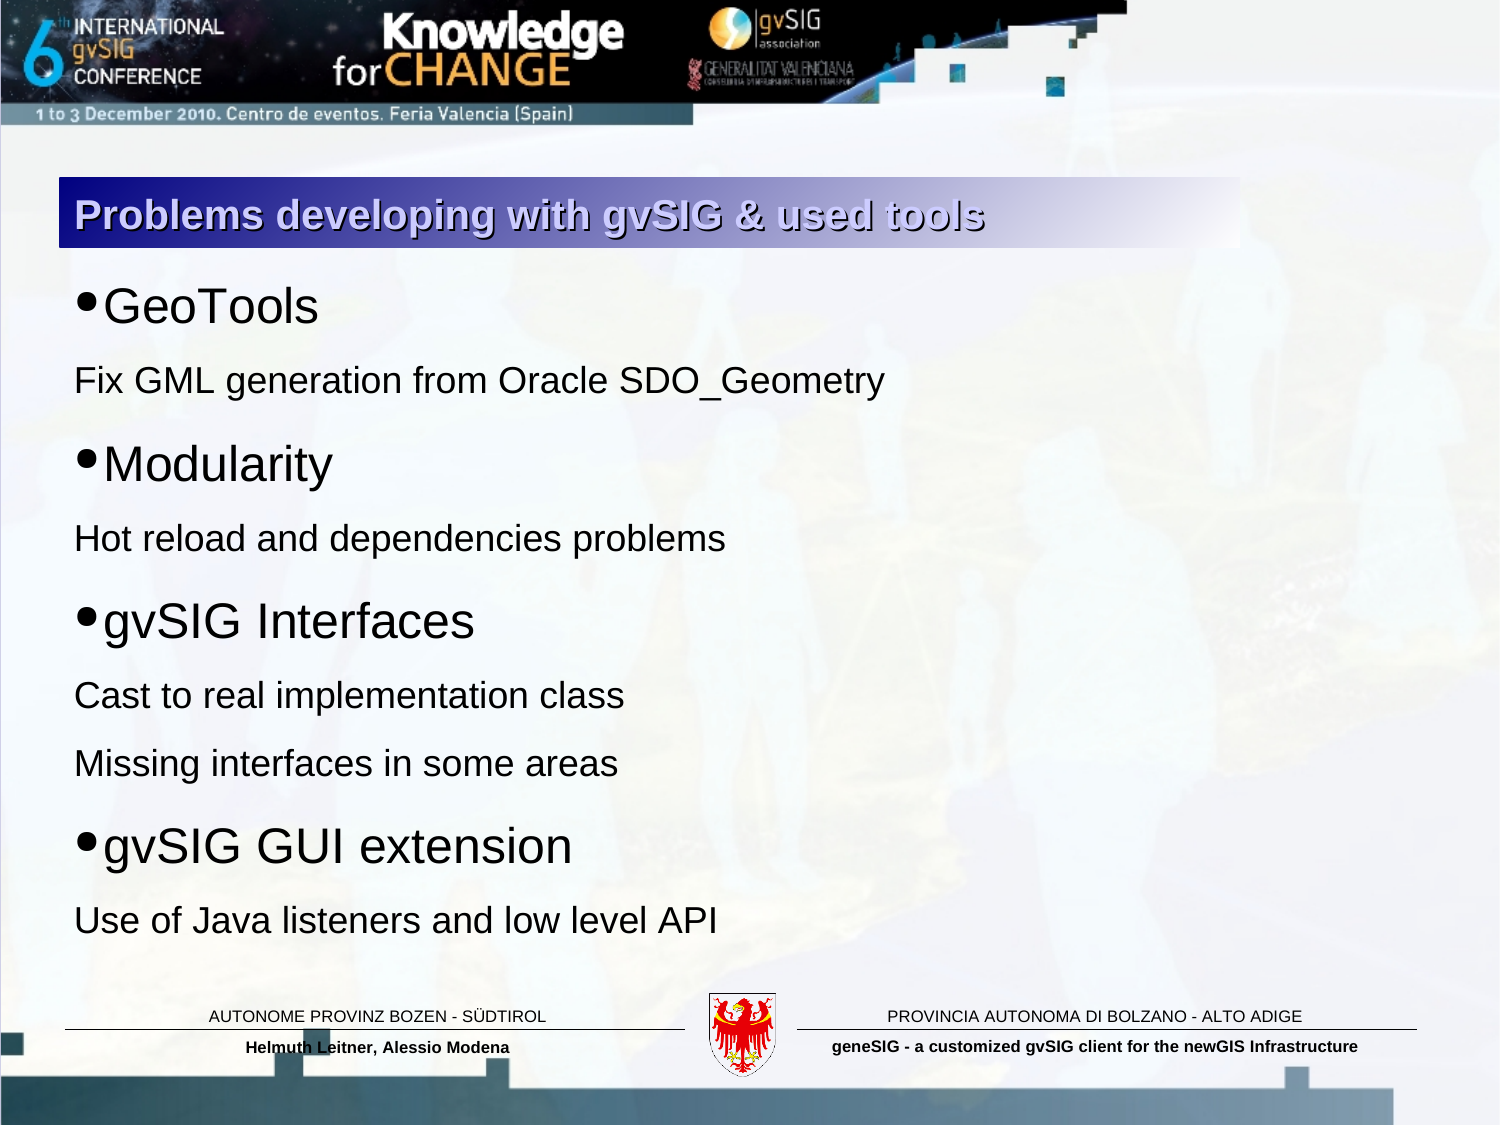

Problems developing with gvSIG & used tools
GeoTools
Fix GML generation from Oracle SDO_Geometry
Modularity
Hot reload and dependencies problems
gvSIG Interfaces
Cast to real implementation class
Missing interfaces in some areas
gvSIG GUI extension
Use of Java listeners and low level API